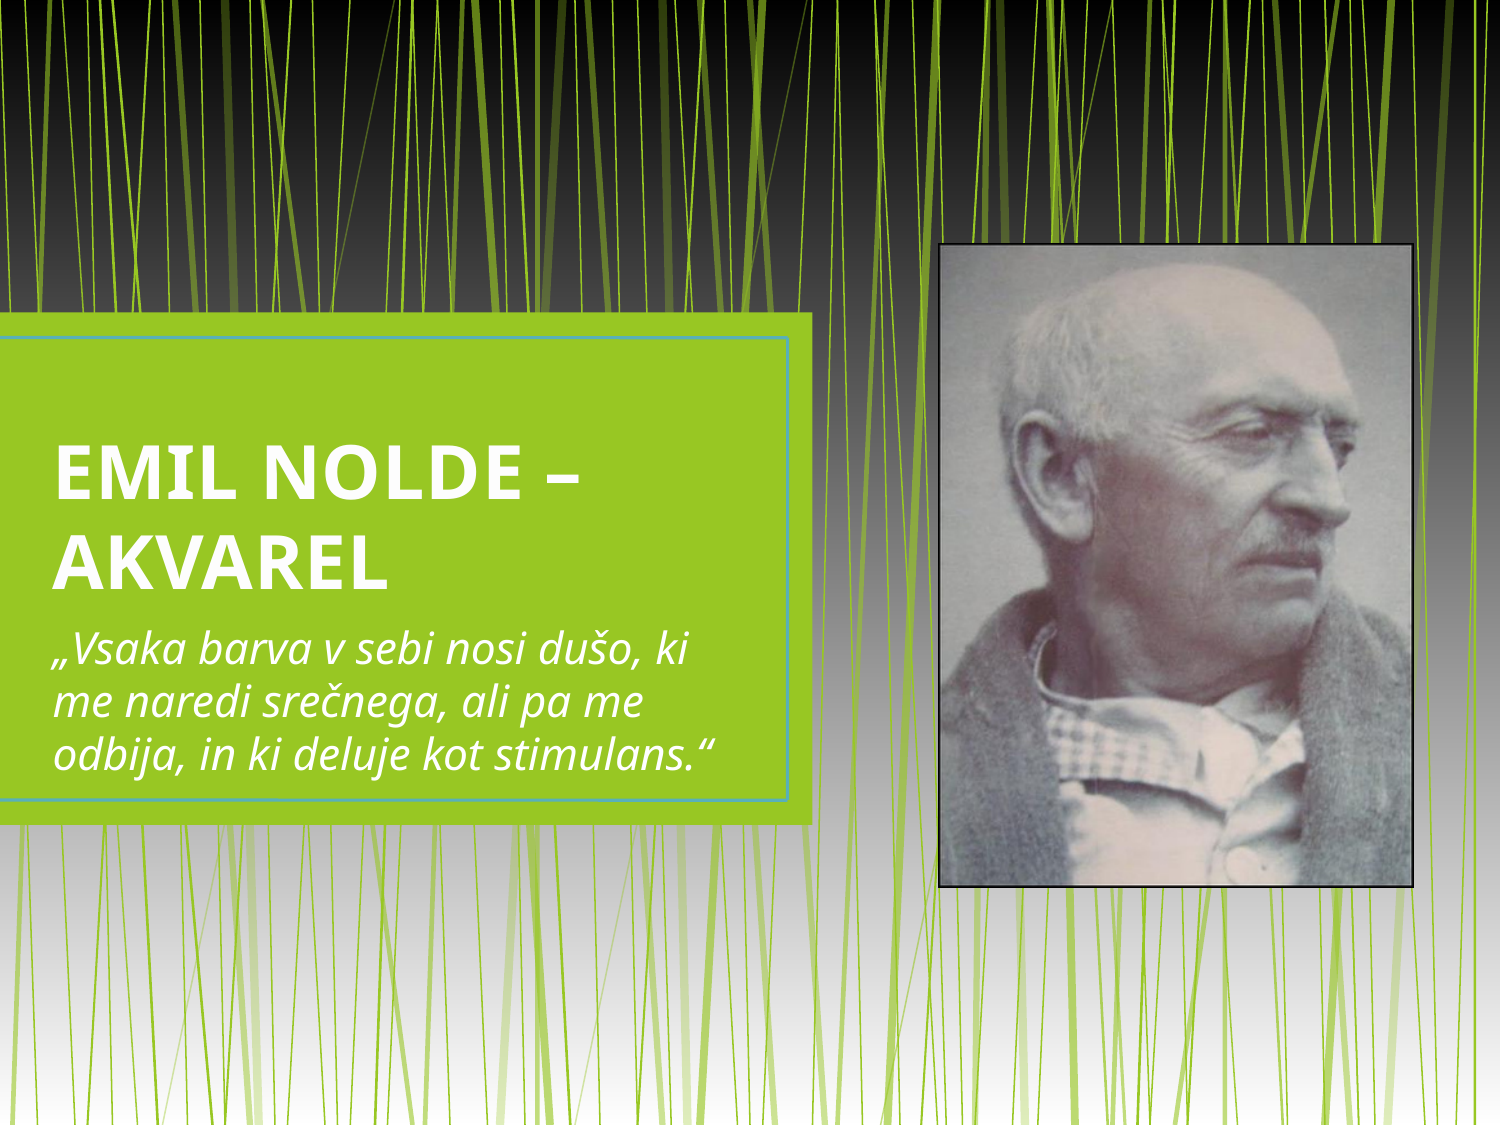

# EMIL NOLDE – AKVAREL
„Vsaka barva v sebi nosi dušo, ki me naredi srečnega, ali pa me odbija, in ki deluje kot stimulans.“